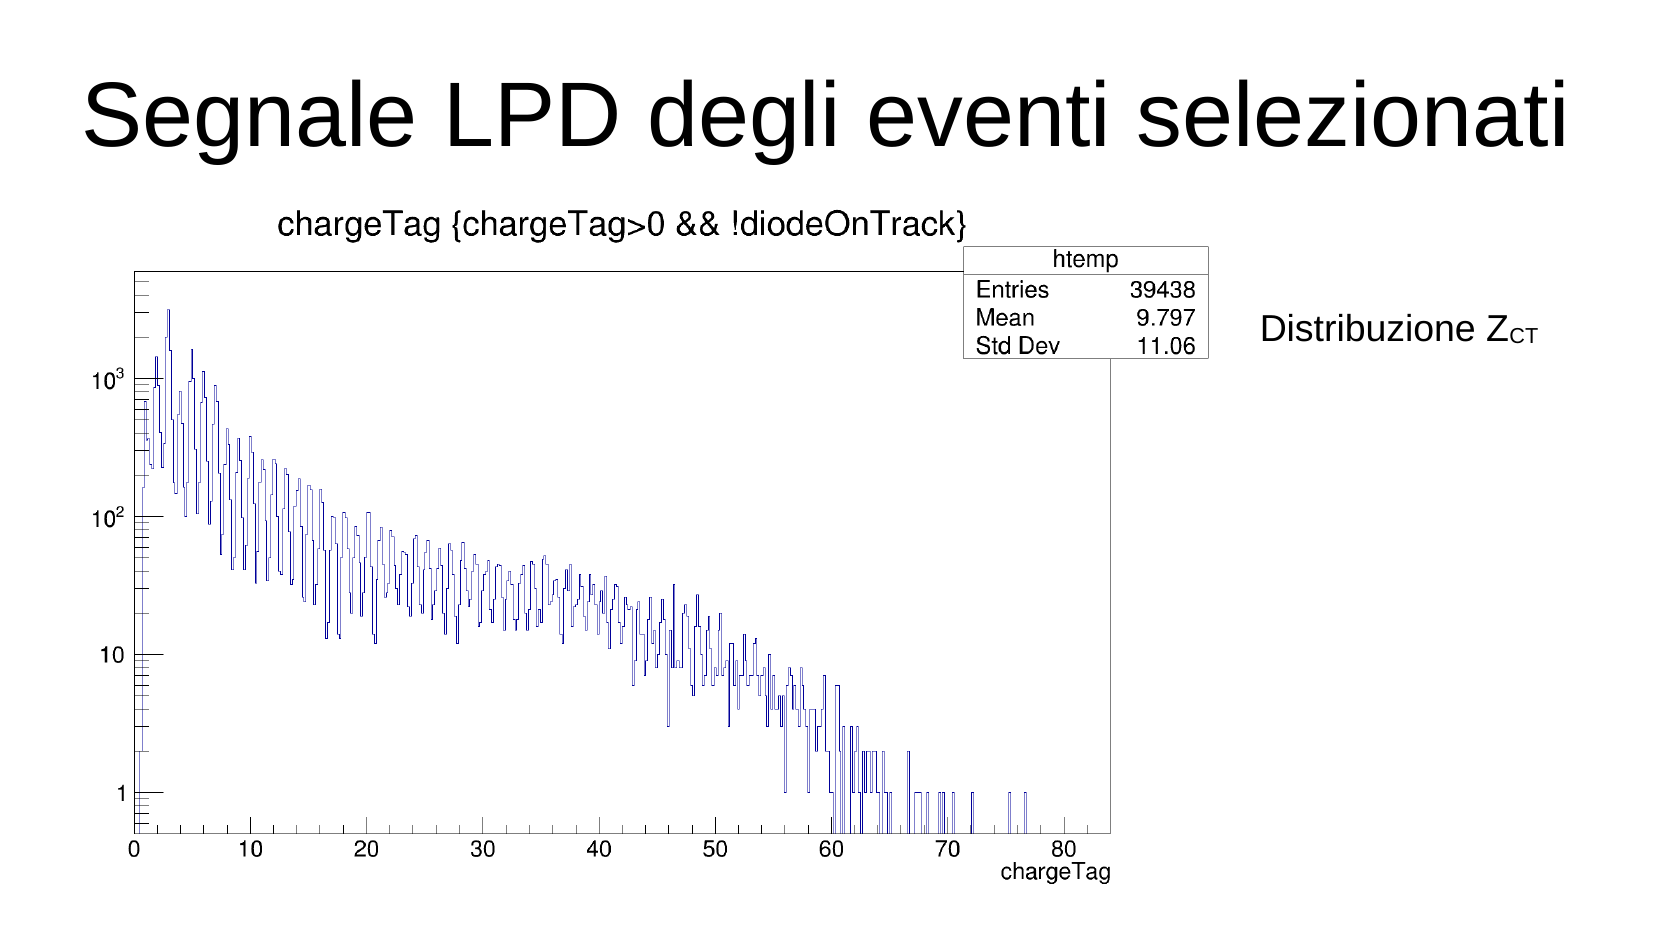

# Segnale LPD degli eventi selezionati
Distribuzione ZCT